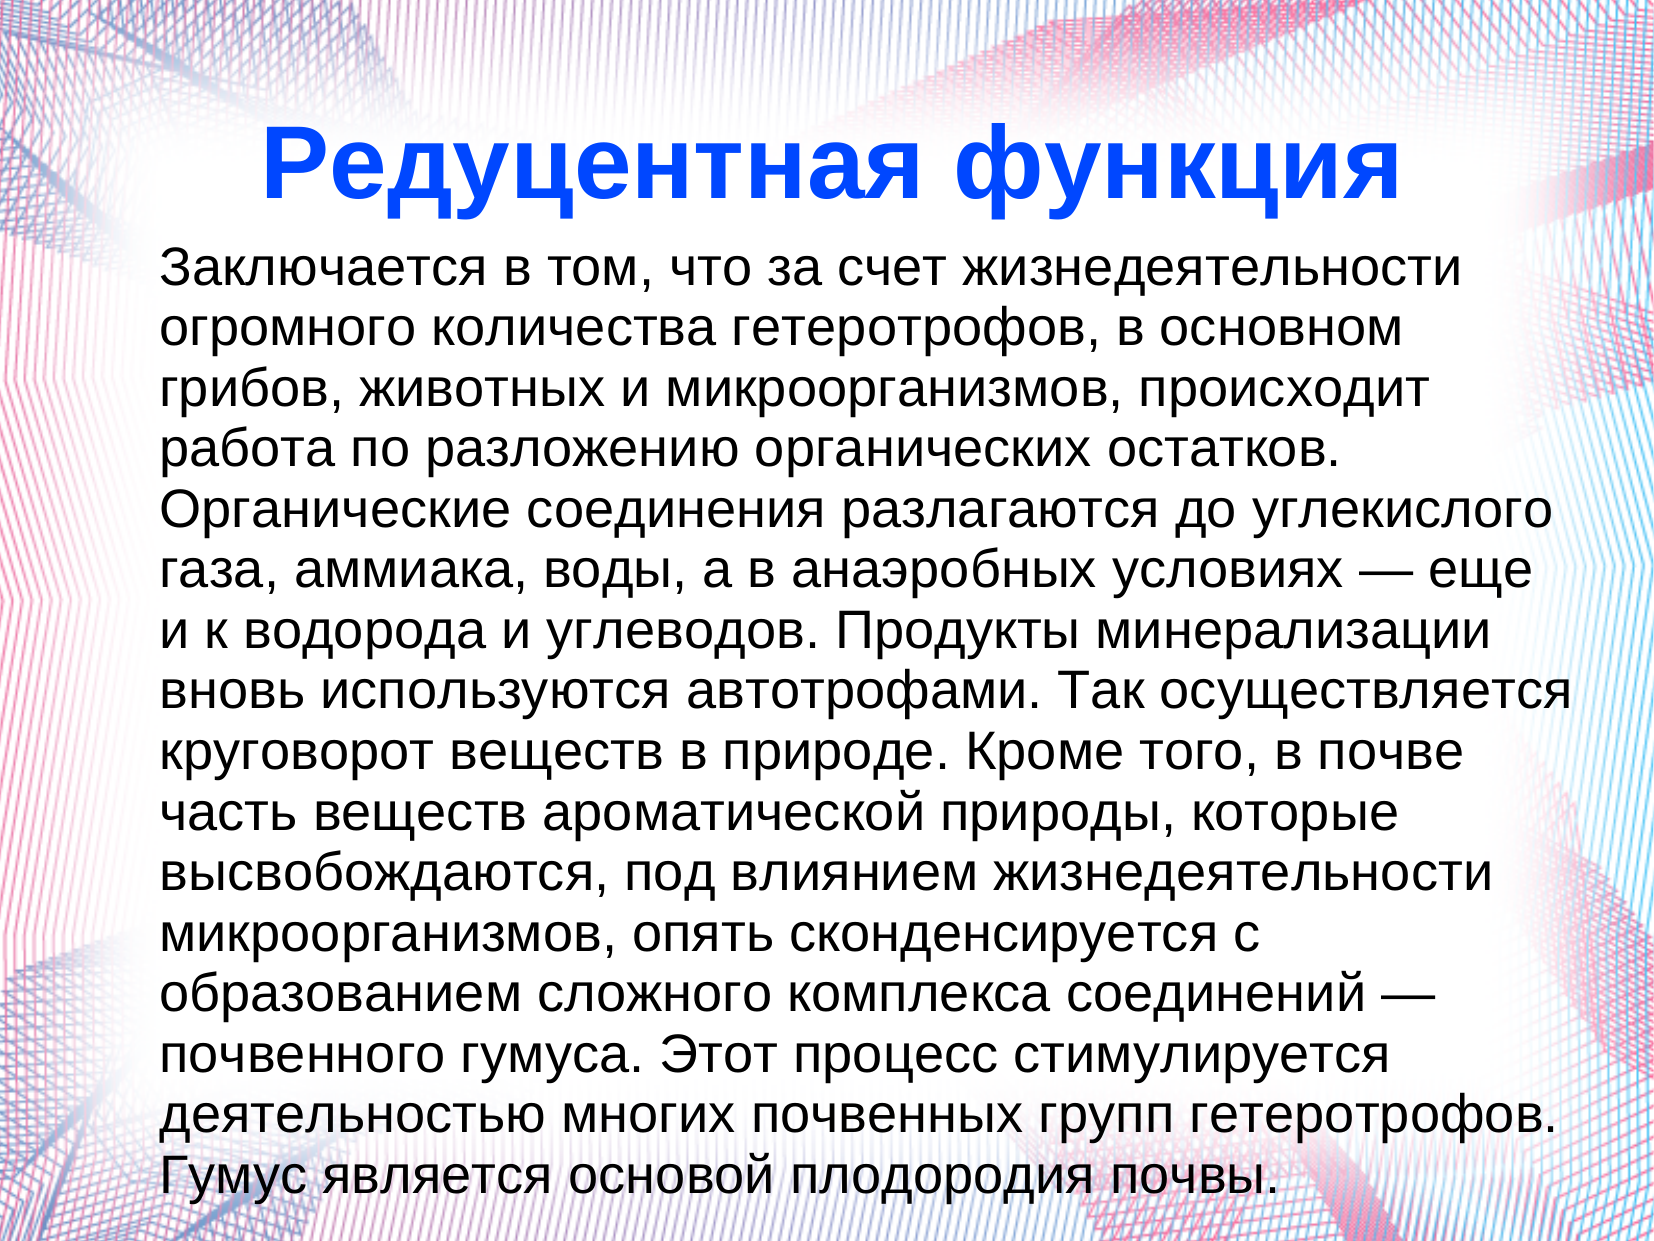

# Редуцентная функция
Заключается в том, что за счет жизнедеятельности огромного количества гетеротрофов, в основном грибов, животных и микроорганизмов, происходит работа по разложению органических остатков. Органические соединения разлагаются до углекислого газа, аммиака, воды, а в анаэробных условиях — еще и к водорода и углеводов. Продукты минерализации вновь используются автотрофами. Так осуществляется круговорот веществ в природе. Кроме того, в почве часть веществ ароматической природы, которые высвобождаются, под влиянием жизнедеятельности микроорганизмов, опять сконденсируется с образованием сложного комплекса соединений — почвенного гумуса. Этот процесс стимулируется деятельностью многих почвенных групп гетеротрофов. Гумус является основой плодородия почвы.